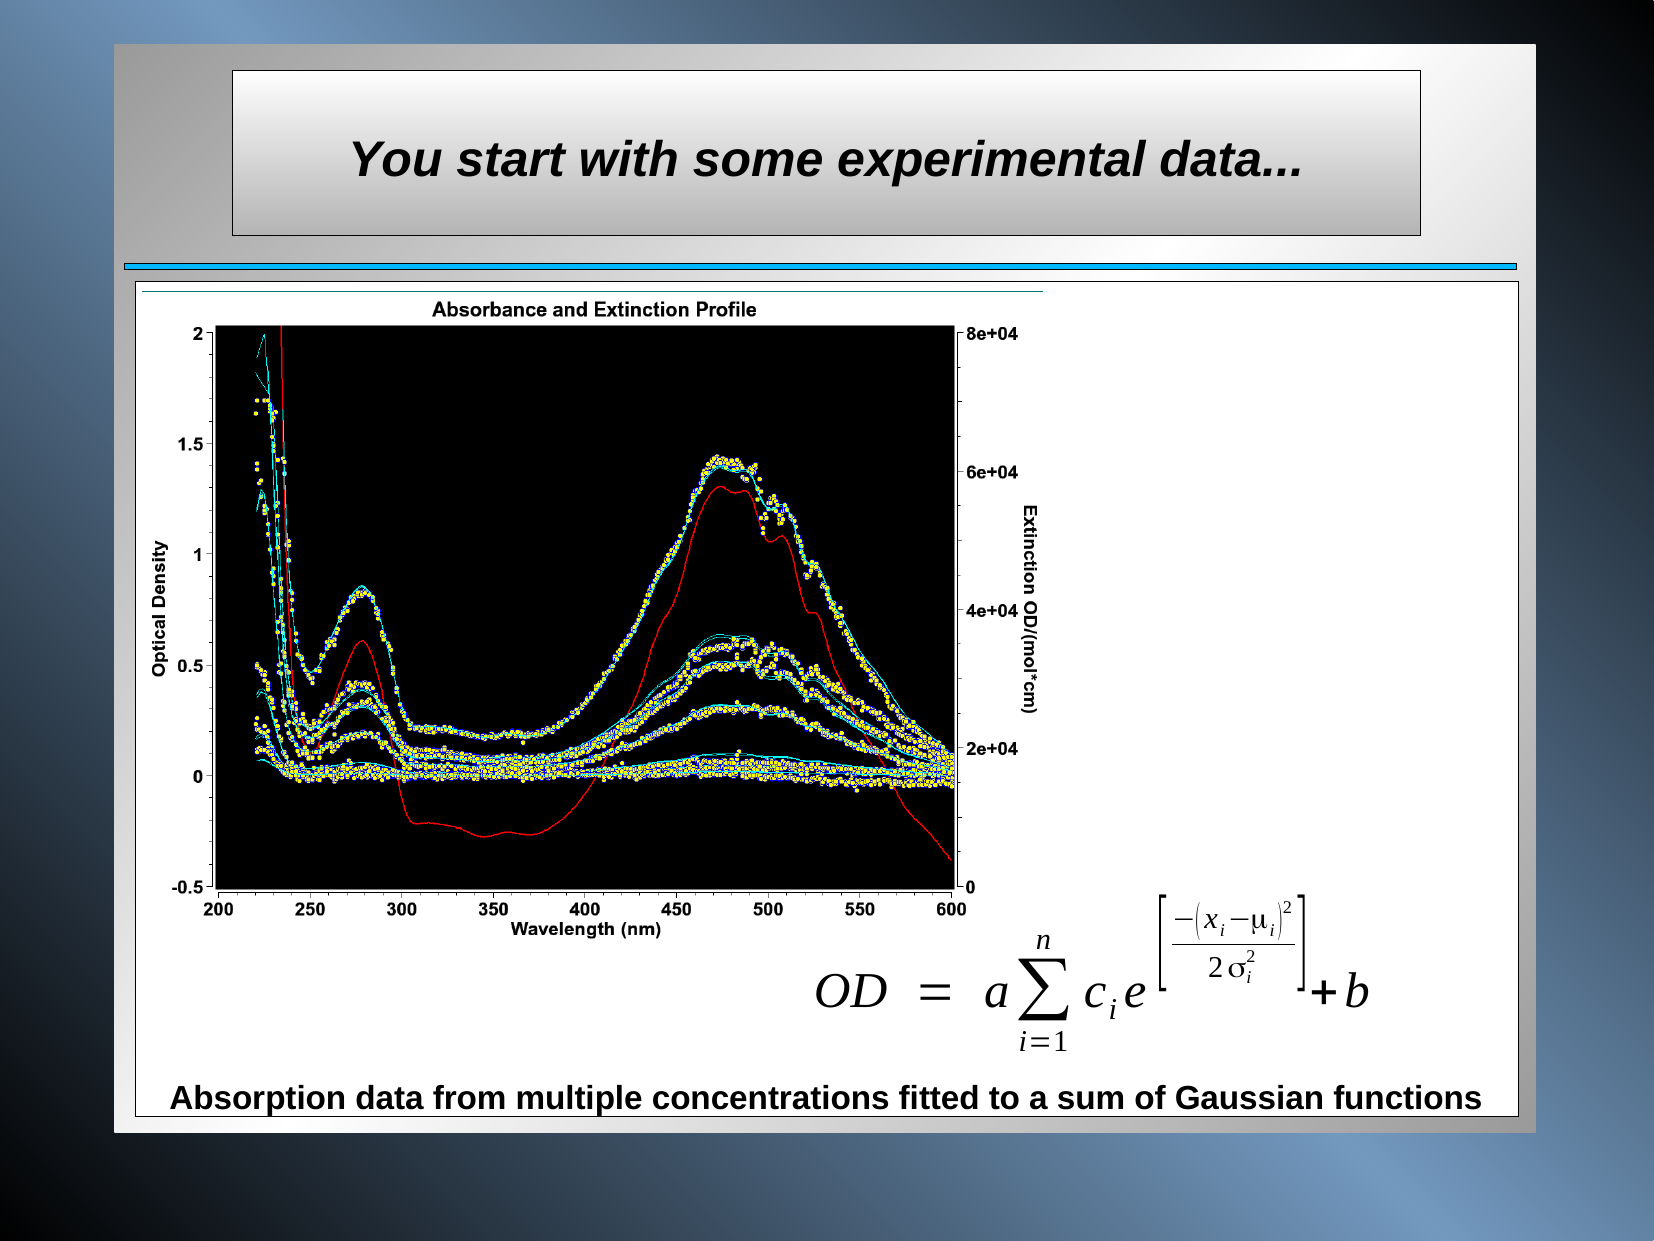

You start with some experimental data...
Absorption data from multiple concentrations fitted to a sum of Gaussian functions